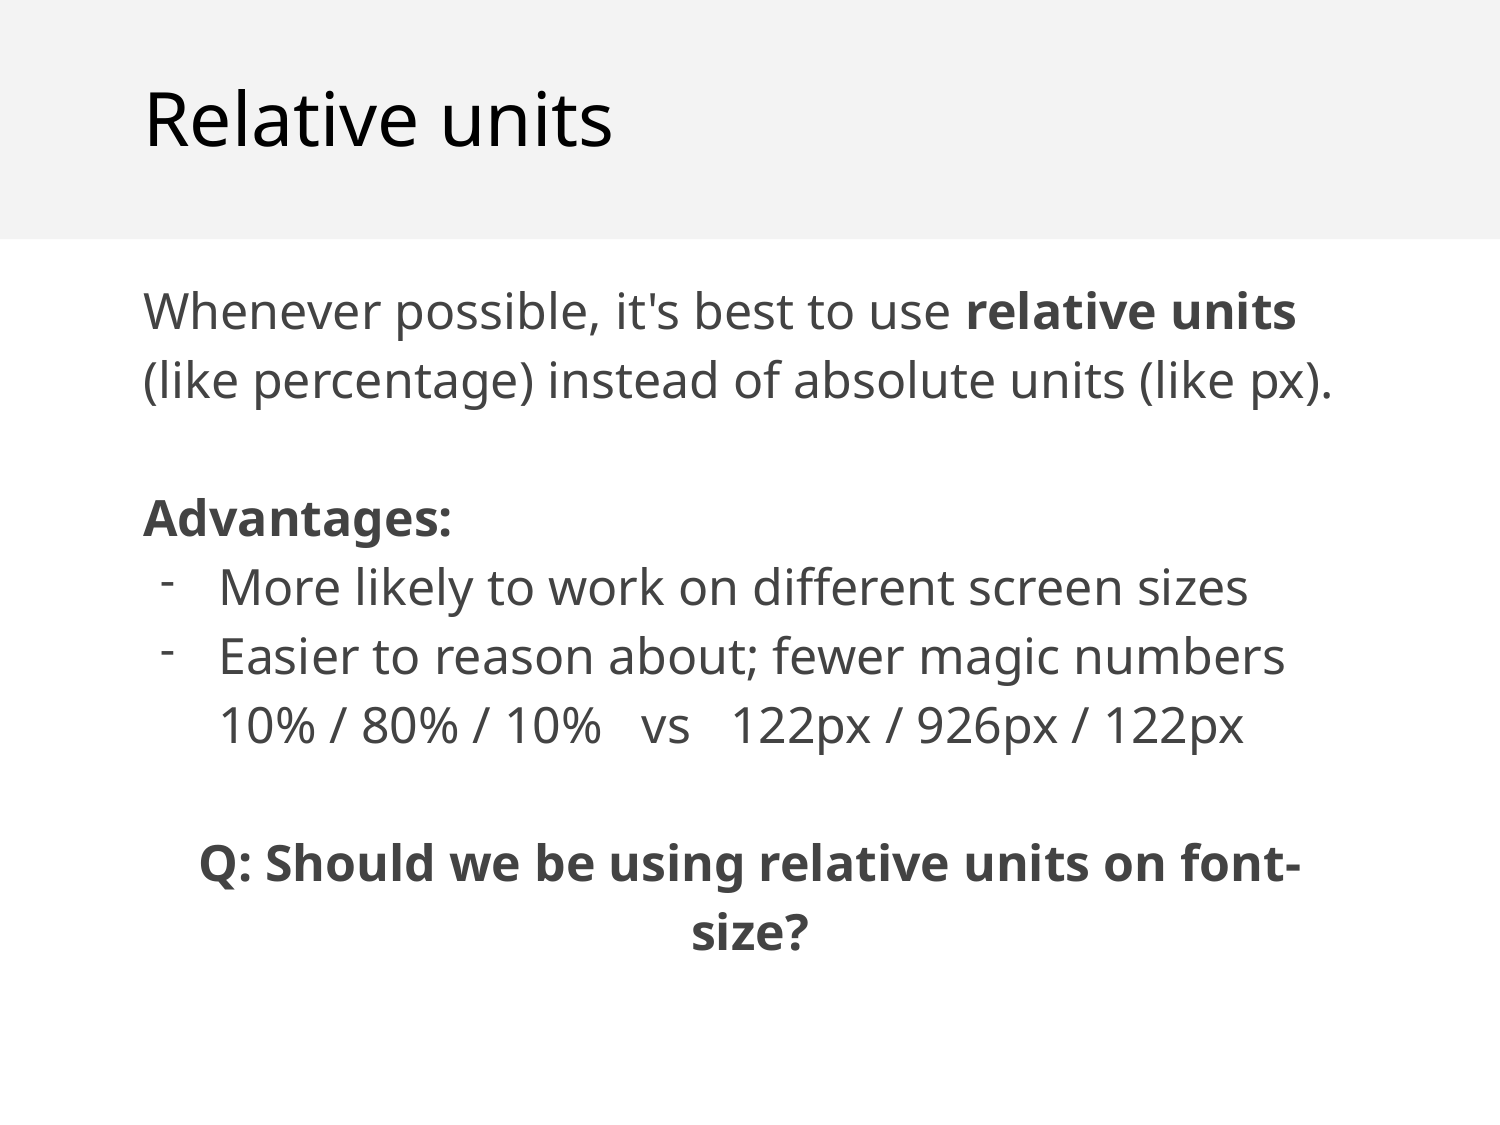

# Relative units
Whenever possible, it's best to use relative units (like percentage) instead of absolute units (like px).
Advantages:
More likely to work on different screen sizes
Easier to reason about; fewer magic numbers
10% / 80% / 10% vs 122px / 926px / 122px
Q: Should we be using relative units on font-size?